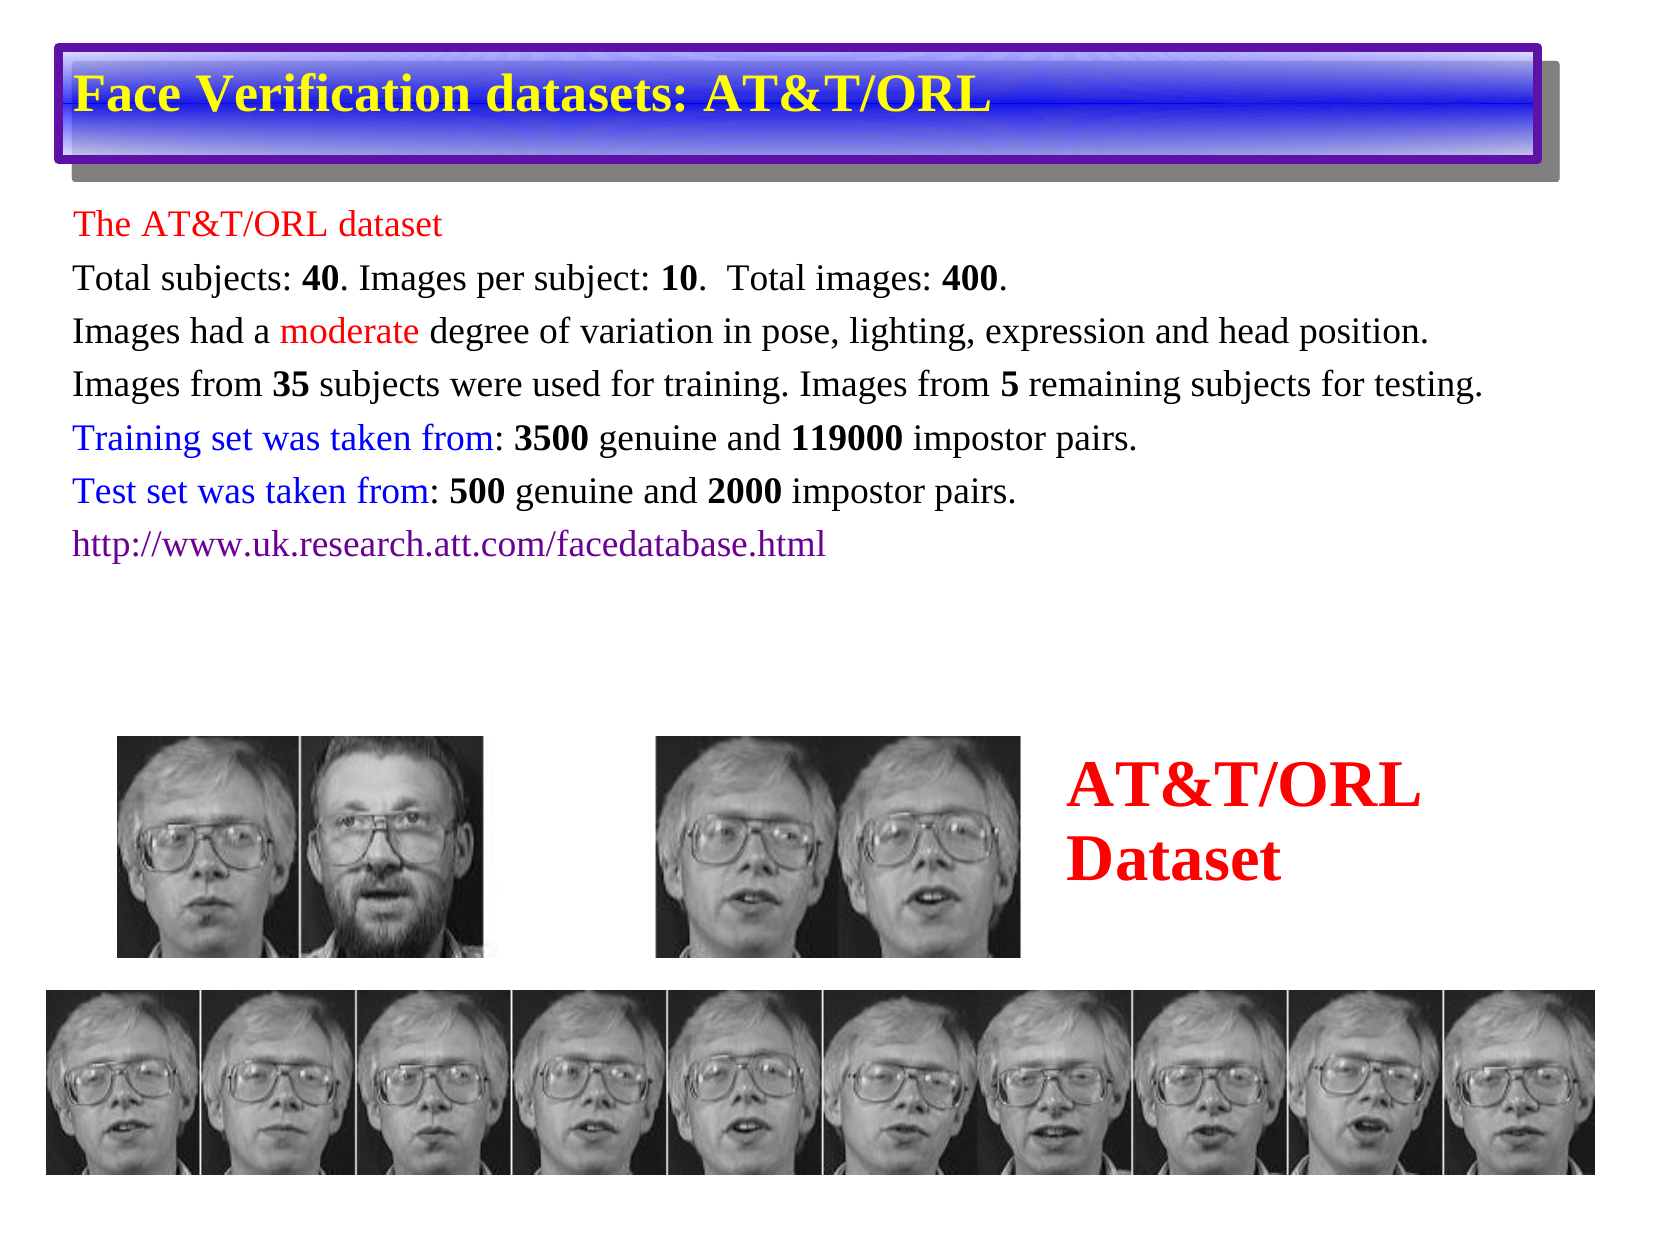

Face Verification datasets: AT&T/ORL
 The AT&T/ORL dataset
 Total subjects: 40. Images per subject: 10. Total images: 400.
 Images had a moderate degree of variation in pose, lighting, expression and head position.
 Images from 35 subjects were used for training. Images from 5 remaining subjects for testing.
 Training set was taken from: 3500 genuine and 119000 impostor pairs.
 Test set was taken from: 500 genuine and 2000 impostor pairs.
 http://www.uk.research.att.com/facedatabase.html
AT&T/ORL Dataset